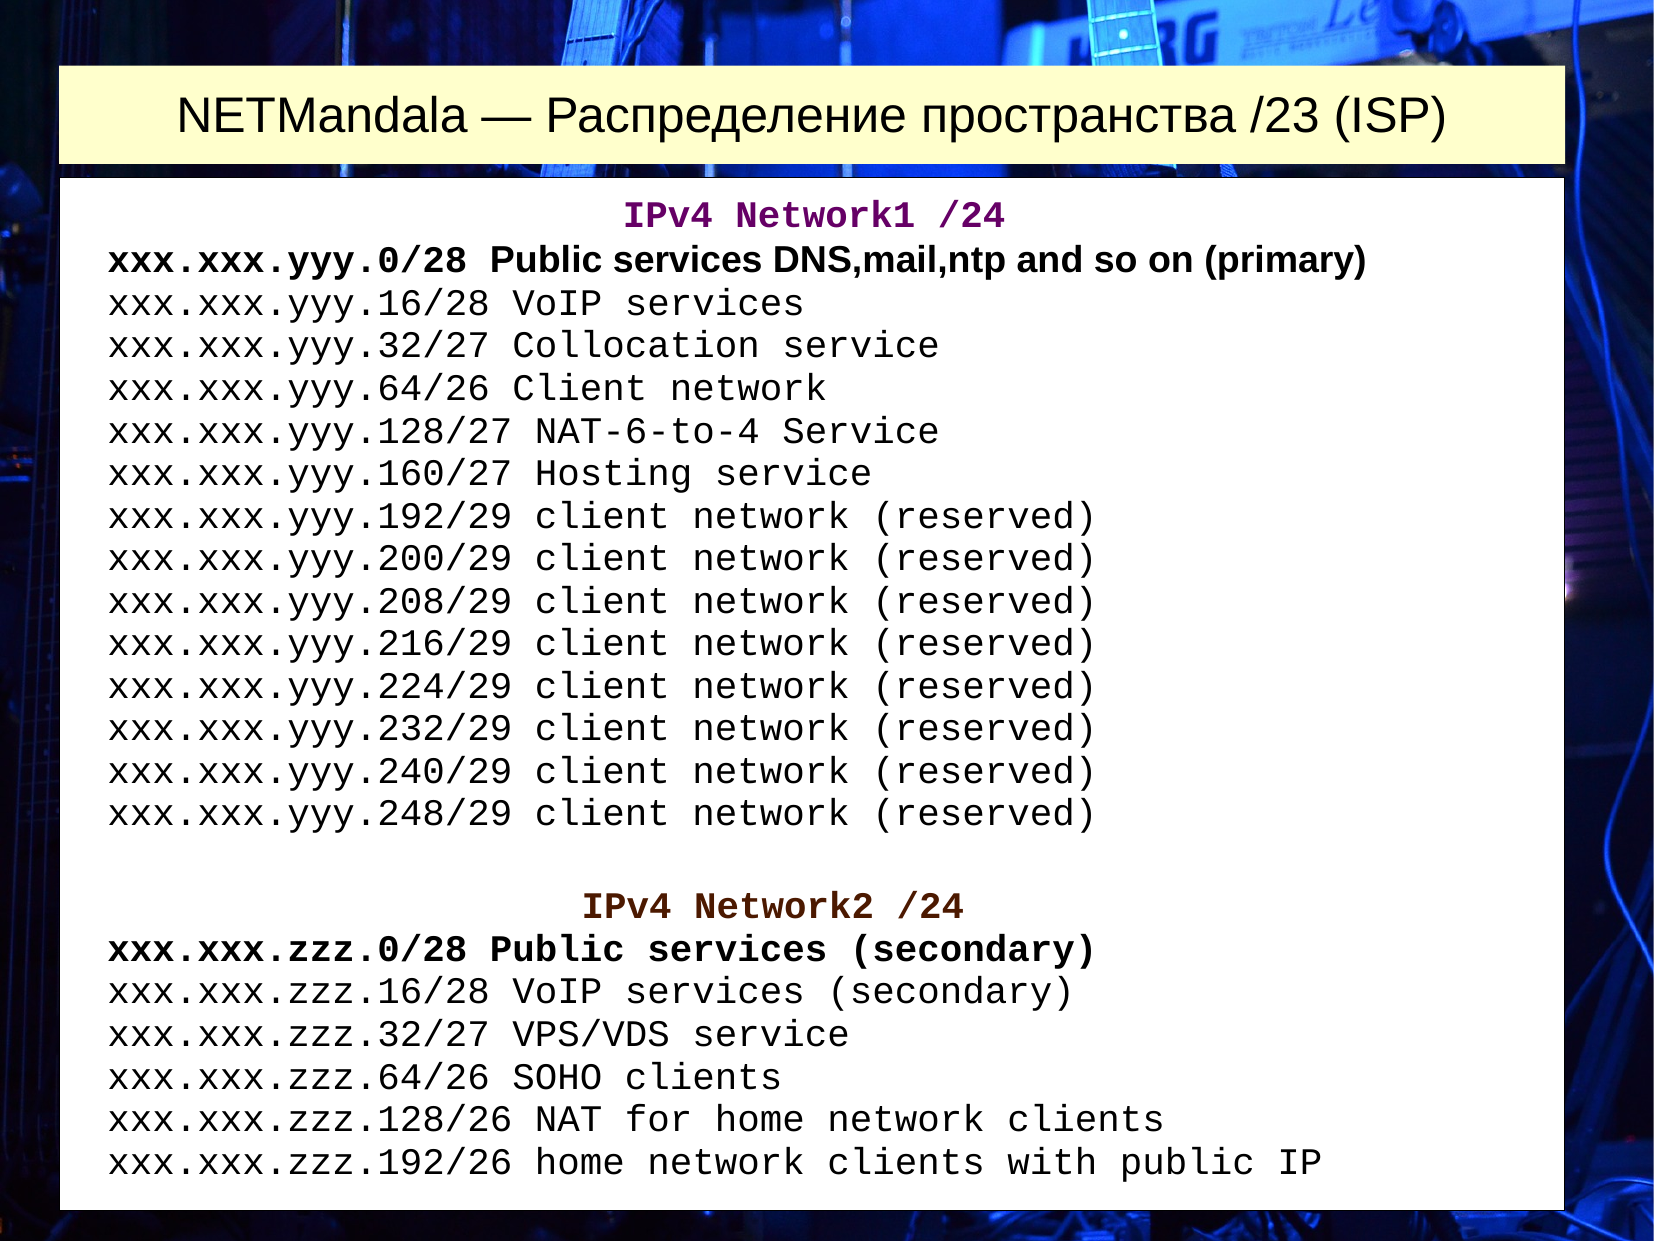

# NETMandala — Распределение пространства /23 (ISP)
IPv4 Network1 /24
xxx.xxx.yyy.0/28 Public services DNS,mail,ntp and so on (primary)
xxx.xxx.yyy.16/28 VoIP services
xxx.xxx.yyy.32/27 Collocation service
xxx.xxx.yyy.64/26 Client network
xxx.xxx.yyy.128/27 NAT-6-to-4 Service
xxx.xxx.yyy.160/27 Hosting service
xxx.xxx.yyy.192/29 client network (reserved)
xxx.xxx.yyy.200/29 client network (reserved)
xxx.xxx.yyy.208/29 client network (reserved)
xxx.xxx.yyy.216/29 client network (reserved)
xxx.xxx.yyy.224/29 client network (reserved)
xxx.xxx.yyy.232/29 client network (reserved)
xxx.xxx.yyy.240/29 client network (reserved)
xxx.xxx.yyy.248/29 client network (reserved)
IPv4 Network2 /24
xxx.xxx.zzz.0/28 Public services (secondary)
xxx.xxx.zzz.16/28 VoIP services (secondary)
xxx.xxx.zzz.32/27 VPS/VDS service
xxx.xxx.zzz.64/26 SOHO clients
xxx.xxx.zzz.128/26 NAT for home network clients
xxx.xxx.zzz.192/26 home network clients with public IP